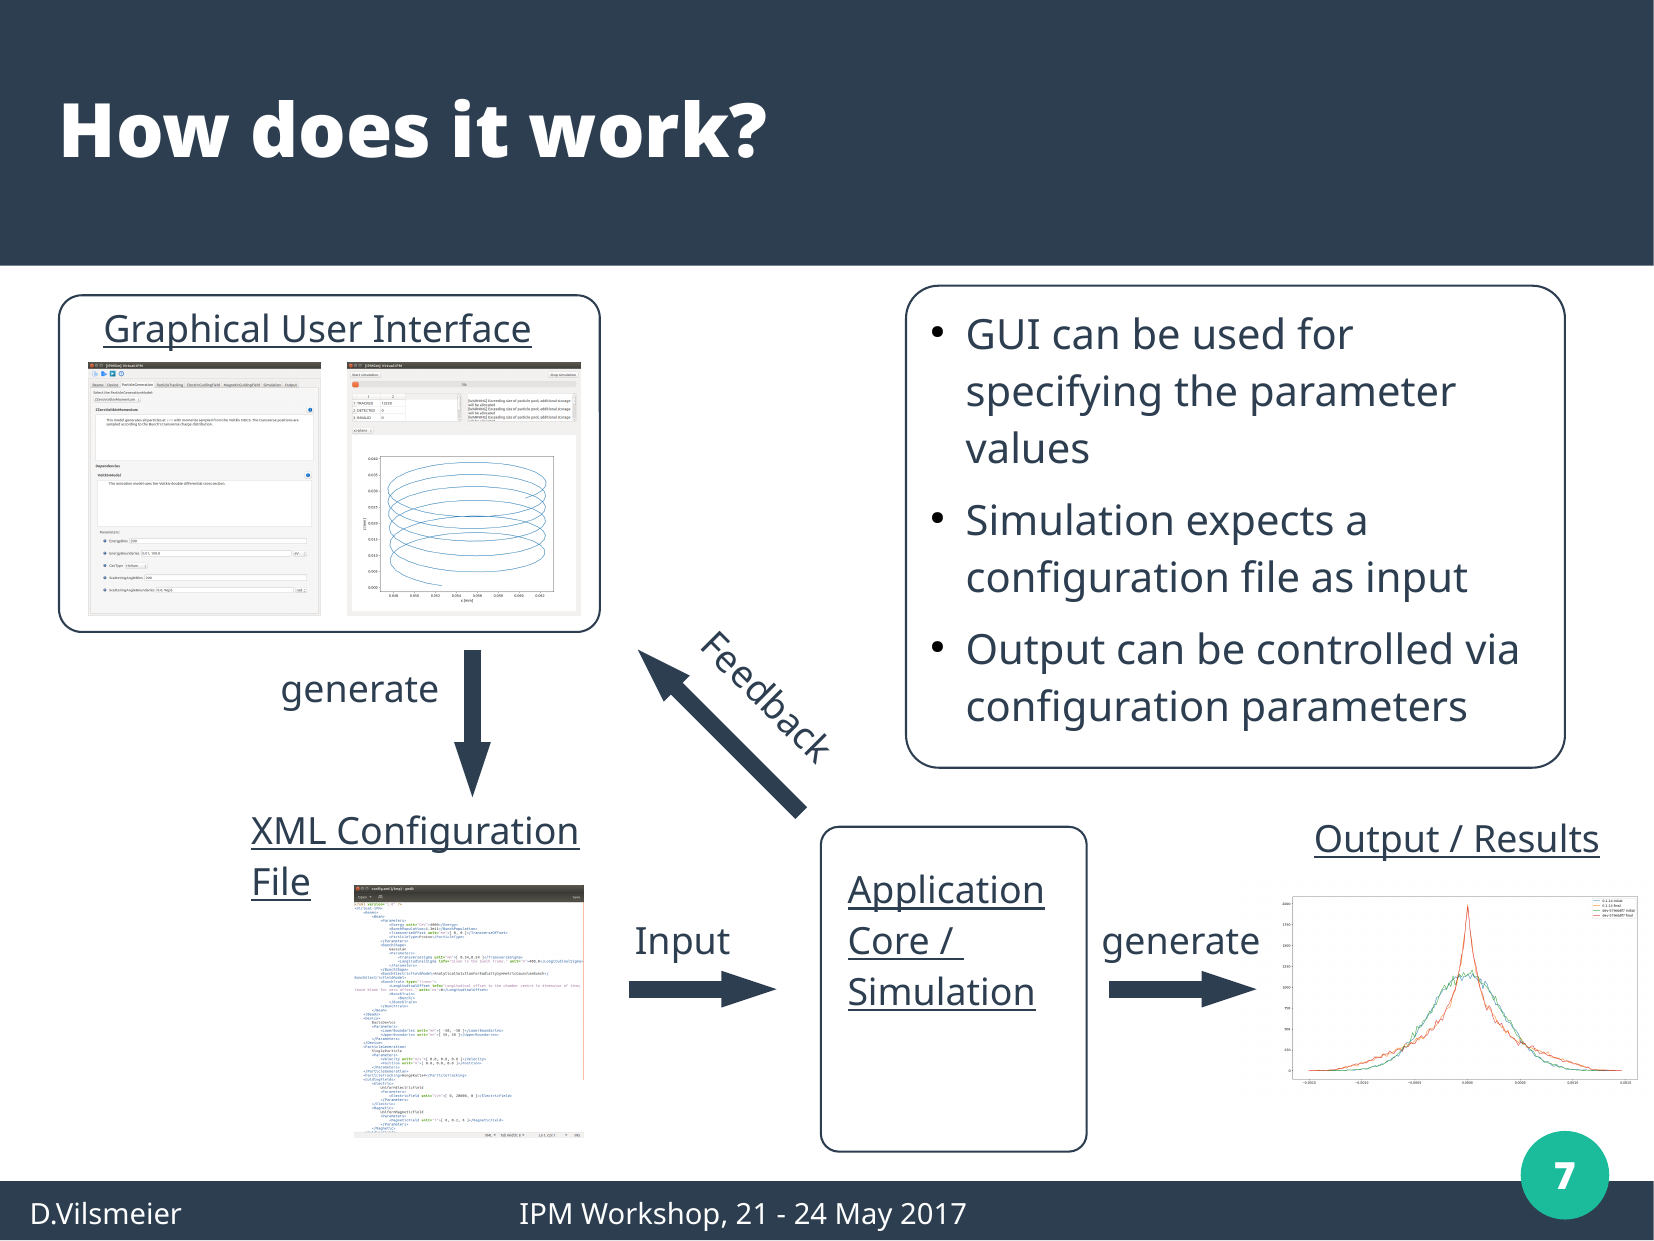

# How does it work?
Graphical User Interface
GUI can be used for specifying the parameter values
Simulation expects a configuration file as input
Output can be controlled via configuration parameters
generate
Feedback
XML Configuration
File
Output / Results
Application
Core /
Simulation
Input
generate
7
D.Vilsmeier IPM Workshop, 21 - 24 May 2017